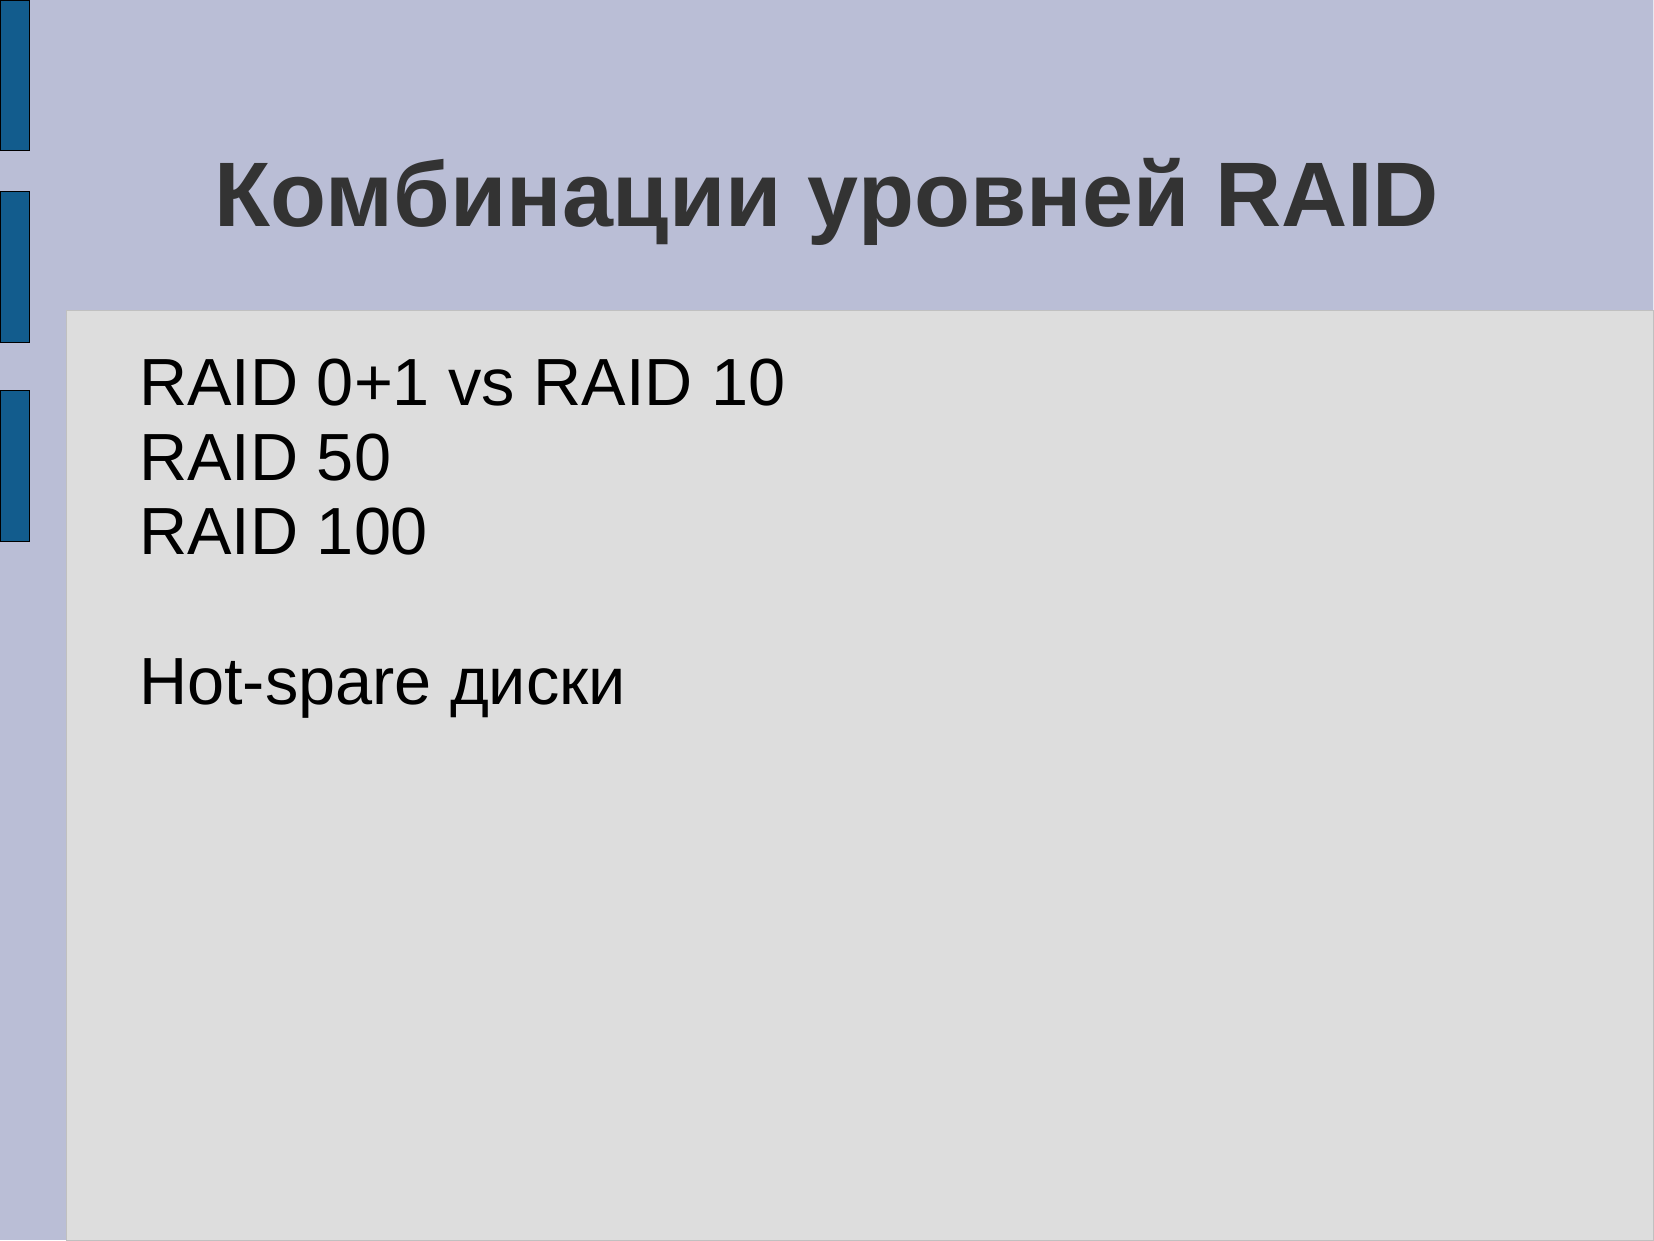

# Комбинации уровней RAID
RAID 0+1 vs RAID 10
RAID 50
RAID 100
Hot-spare диски